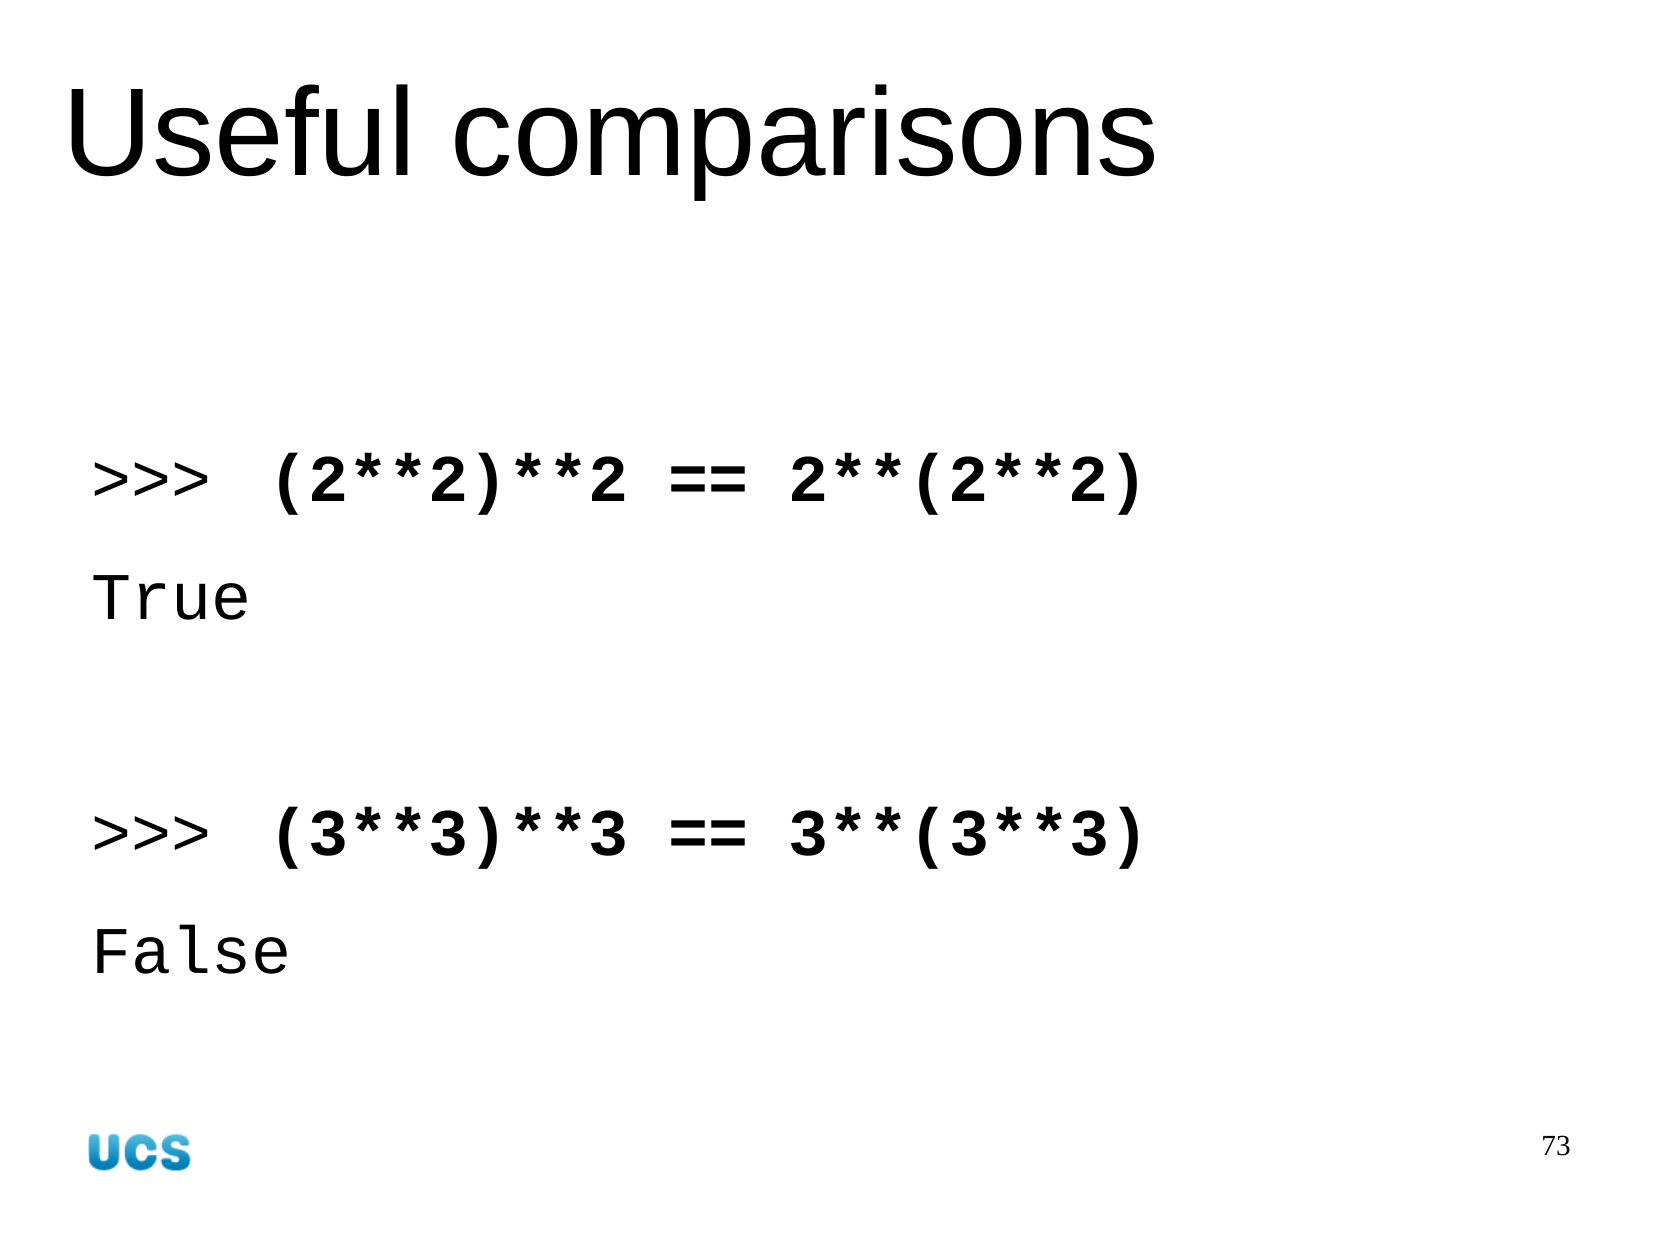

Useful comparisons
>>>
(2**2)**2 == 2**(2**2)
True
>>>
(3**3)**3 == 3**(3**3)
False
73